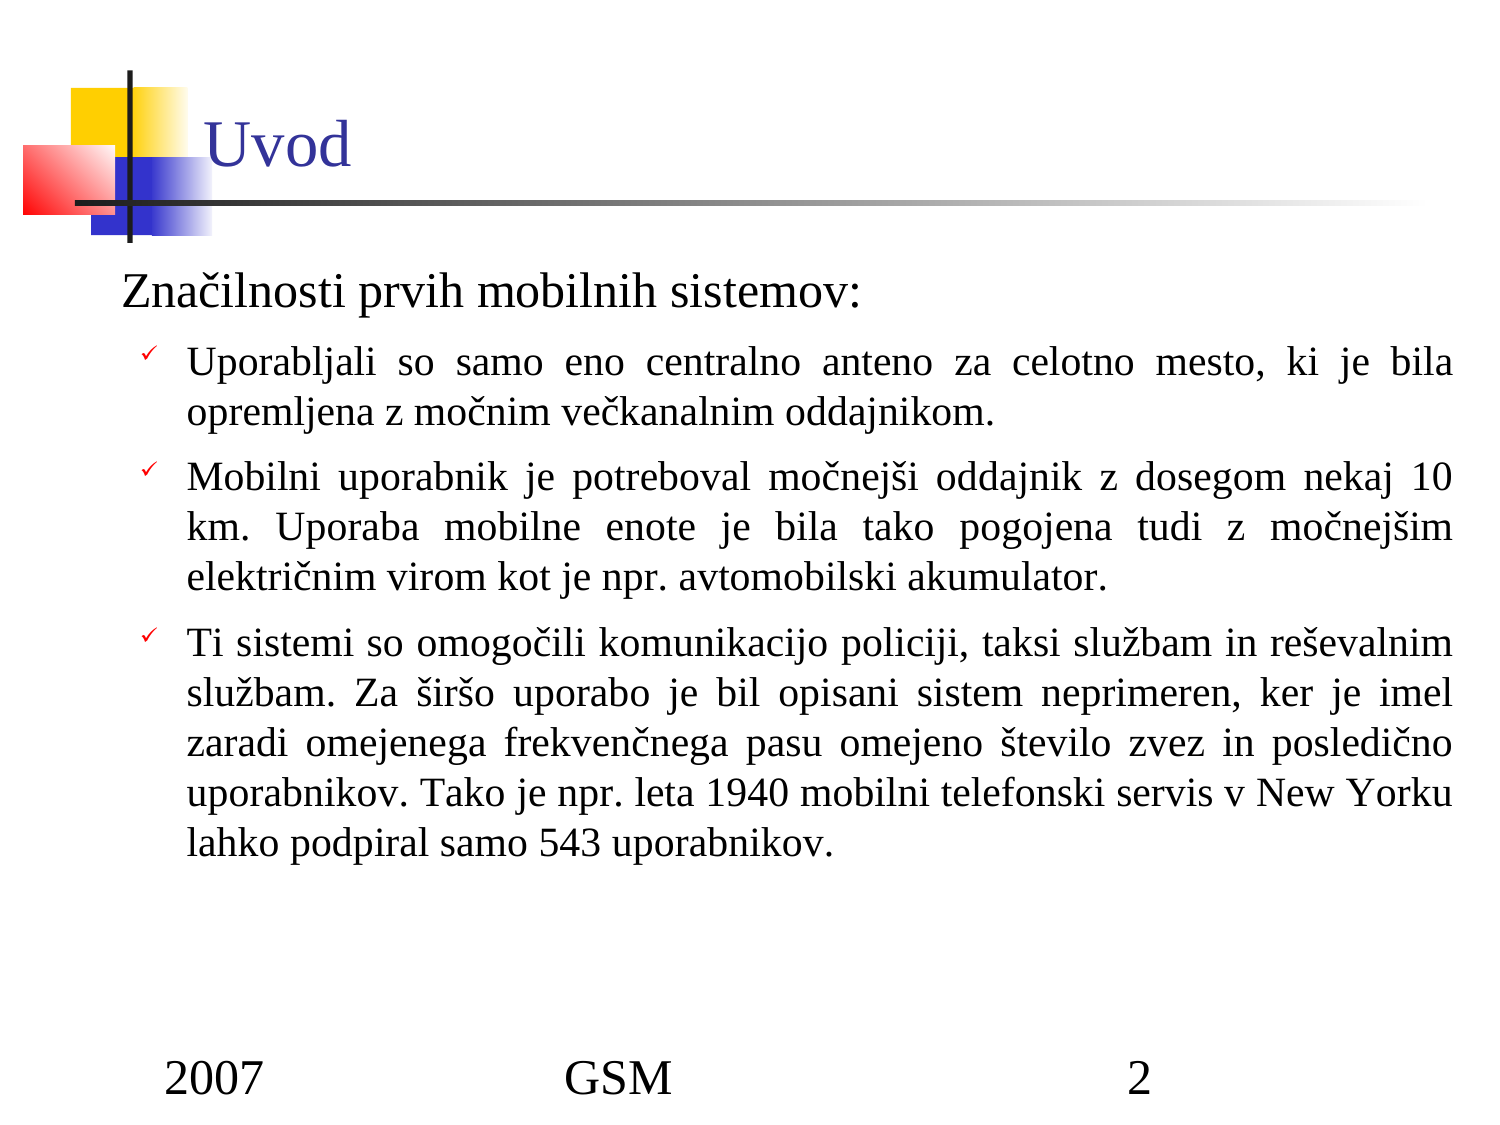

# Uvod
	Značilnosti prvih mobilnih sistemov:
Uporabljali so samo eno centralno anteno za celotno mesto, ki je bila opremljena z močnim večkanalnim oddajnikom.
Mobilni uporabnik je potreboval močnejši oddajnik z dosegom nekaj 10 km. Uporaba mobilne enote je bila tako pogojena tudi z močnejšim električnim virom kot je npr. avtomobilski akumulator.
Ti sistemi so omogočili komunikacijo policiji, taksi službam in reševalnim službam. Za širšo uporabo je bil opisani sistem neprimeren, ker je imel zaradi omejenega frekvenčnega pasu omejeno število zvez in posledično uporabnikov. Tako je npr. leta 1940 mobilni telefonski servis v New Yorku lahko podpiral samo 543 uporabnikov.
2007
GSM
2